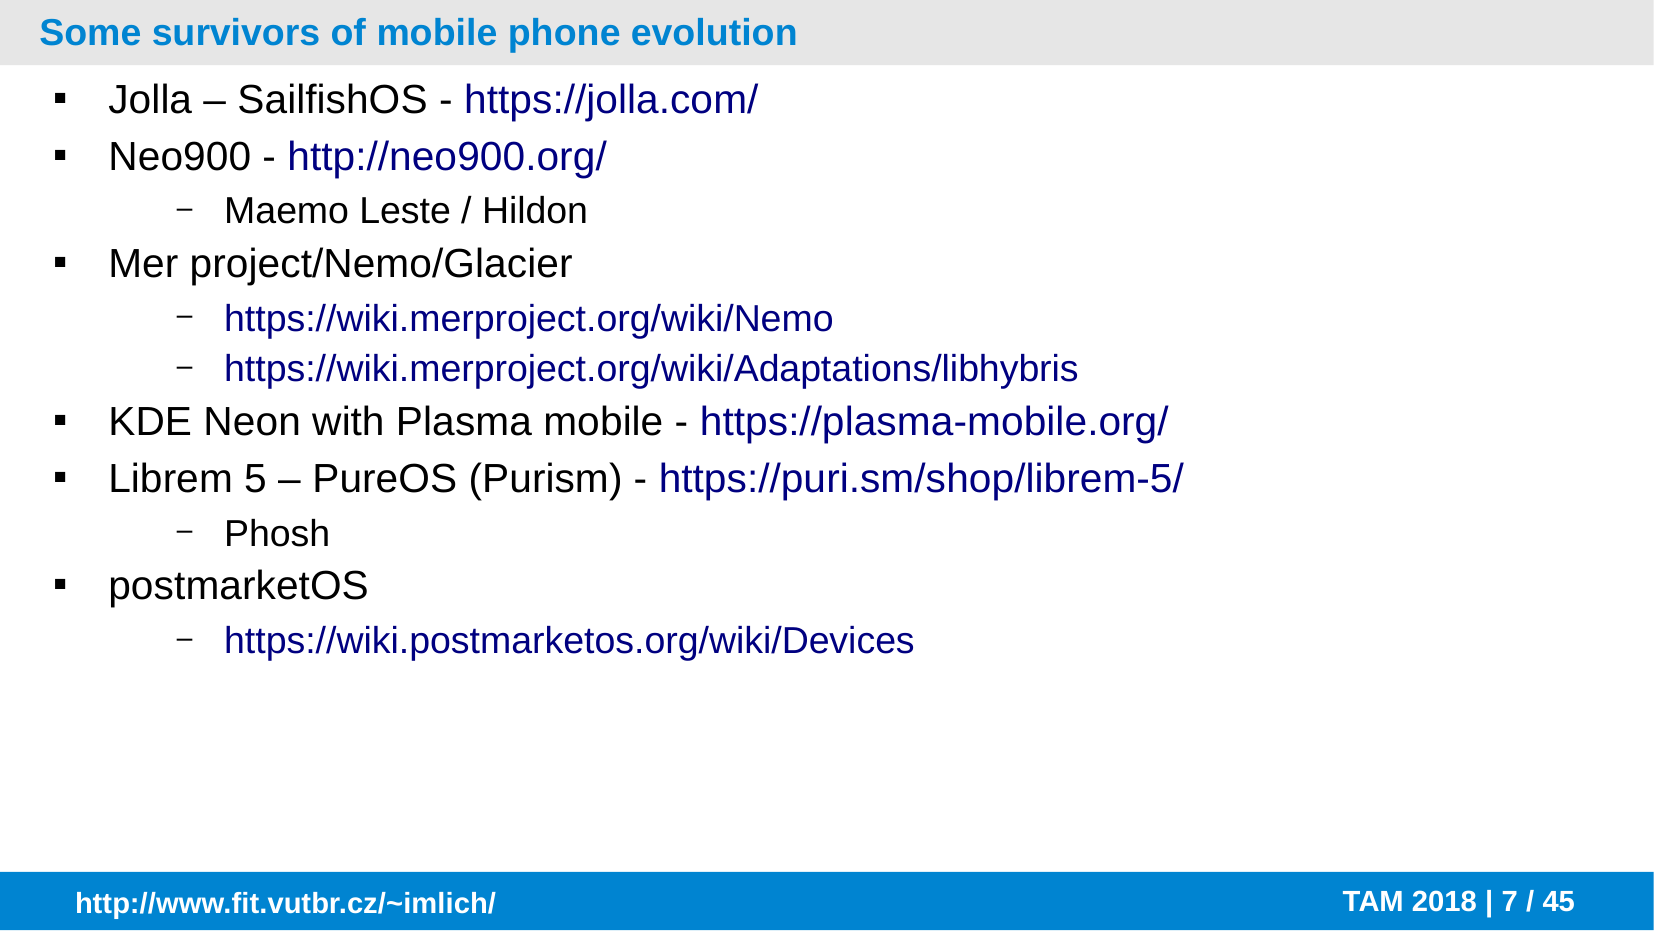

# Some survivors of mobile phone evolution
Jolla – SailfishOS - https://jolla.com/
Neo900 - http://neo900.org/
Maemo Leste / Hildon
Mer project/Nemo/Glacier
https://wiki.merproject.org/wiki/Nemo
https://wiki.merproject.org/wiki/Adaptations/libhybris
KDE Neon with Plasma mobile - https://plasma-mobile.org/
Librem 5 – PureOS (Purism) - https://puri.sm/shop/librem-5/
Phosh
postmarketOS
https://wiki.postmarketos.org/wiki/Devices